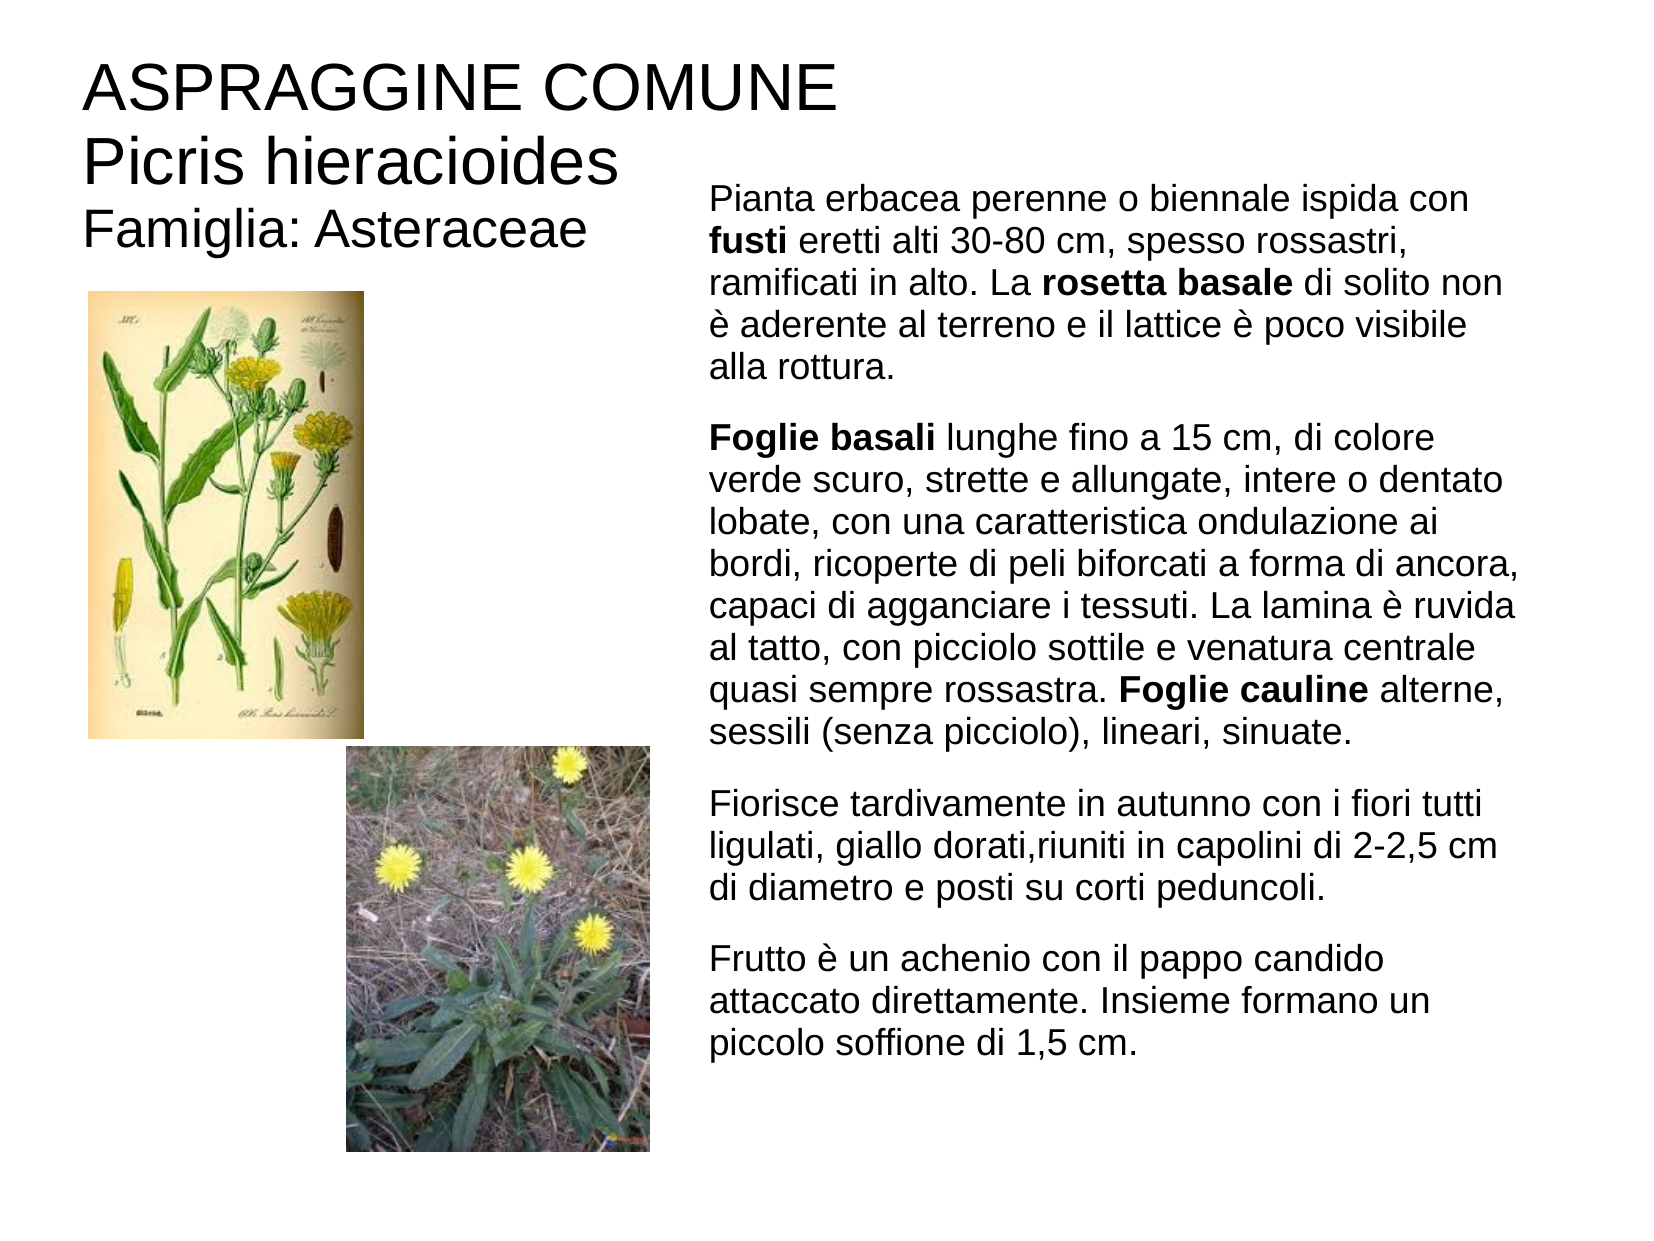

# ASPRAGGINE COMUNE Picris hieracioides Famiglia: Asteraceae
Pianta erbacea perenne o biennale ispida con fusti eretti alti 30-80 cm, spesso rossastri, ramificati in alto. La rosetta basale di solito non è aderente al terreno e il lattice è poco visibile alla rottura.
Foglie basali lunghe fino a 15 cm, di colore verde scuro, strette e allungate, intere o dentato lobate, con una caratteristica ondulazione ai bordi, ricoperte di peli biforcati a forma di ancora, capaci di agganciare i tessuti. La lamina è ruvida al tatto, con picciolo sottile e venatura centrale quasi sempre rossastra. Foglie cauline alterne, sessili (senza picciolo), lineari, sinuate.
Fiorisce tardivamente in autunno con i fiori tutti ligulati, giallo dorati,riuniti in capolini di 2-2,5 cm di diametro e posti su corti peduncoli.
Frutto è un achenio con il pappo candido attaccato direttamente. Insieme formano un piccolo soffione di 1,5 cm.